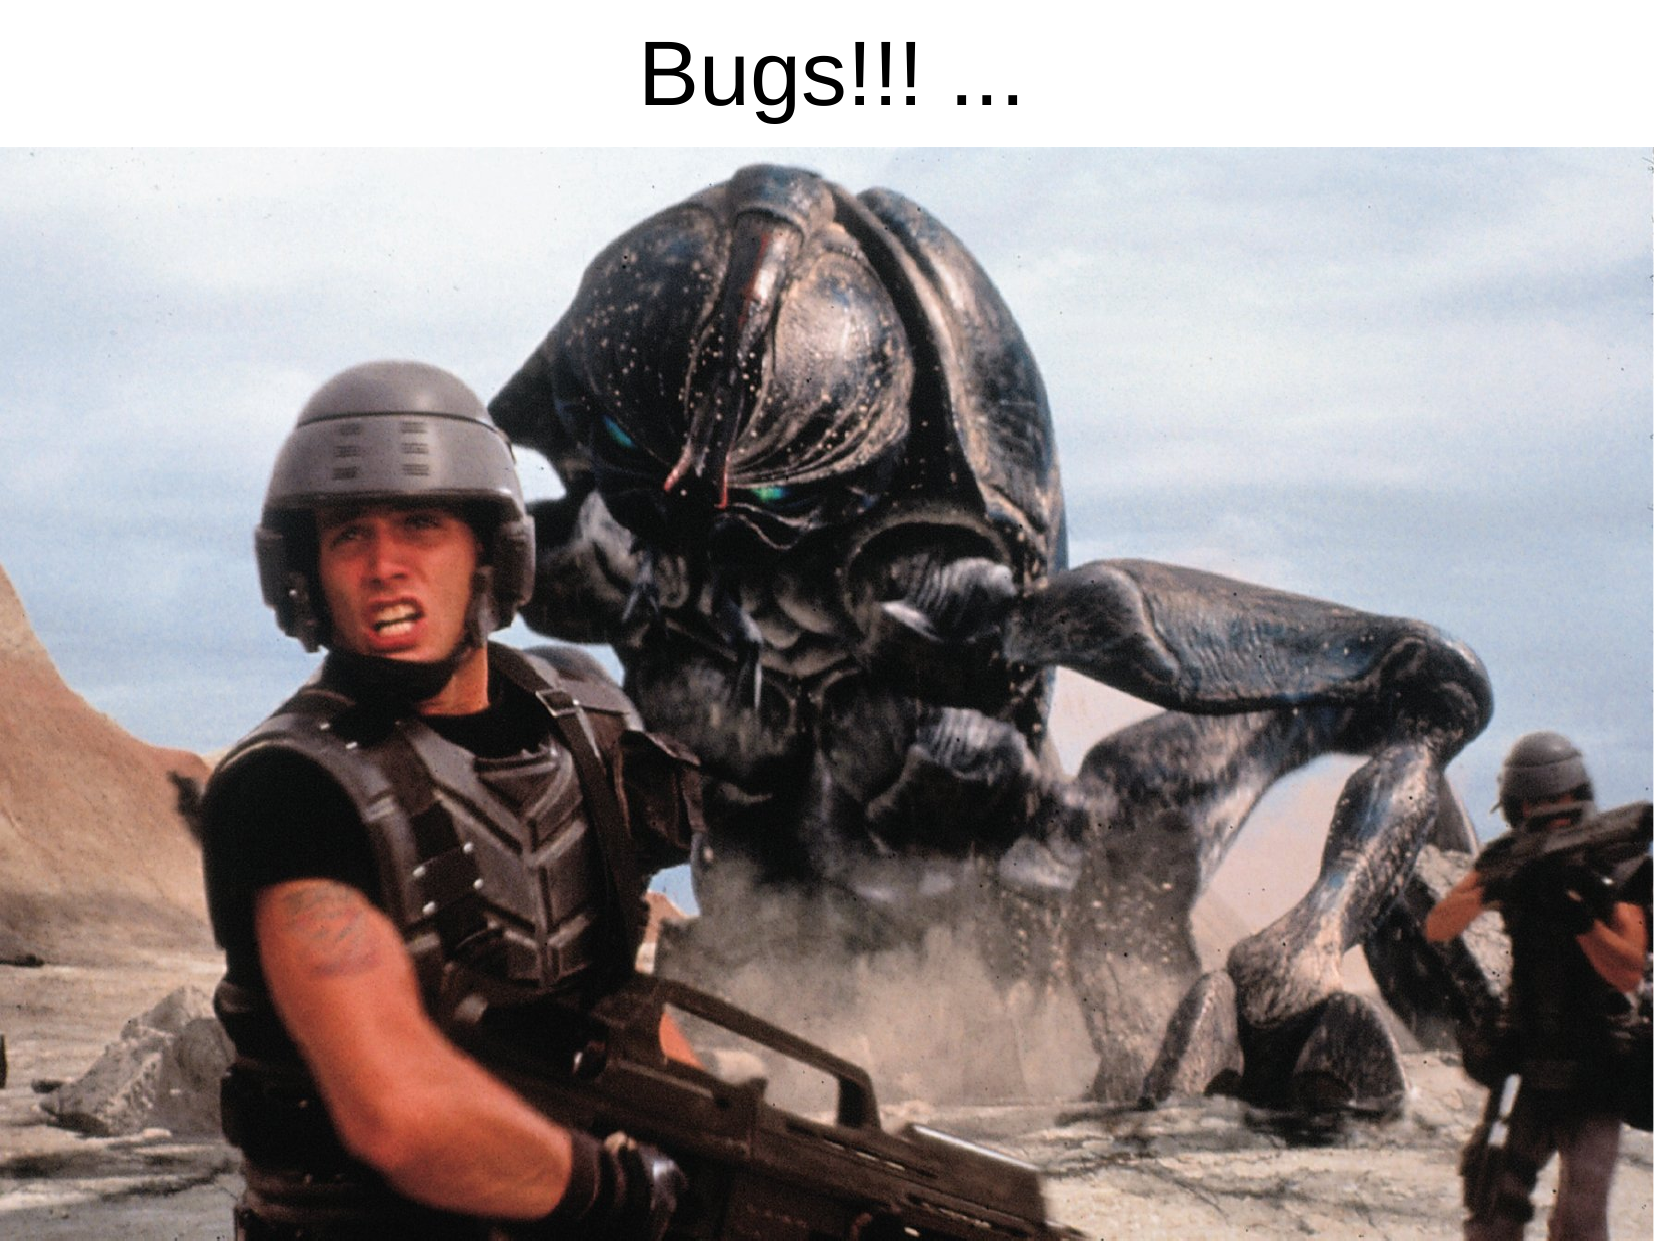

# Bugs!!! ...
2015.02.27.
C++ Russia 2015
23